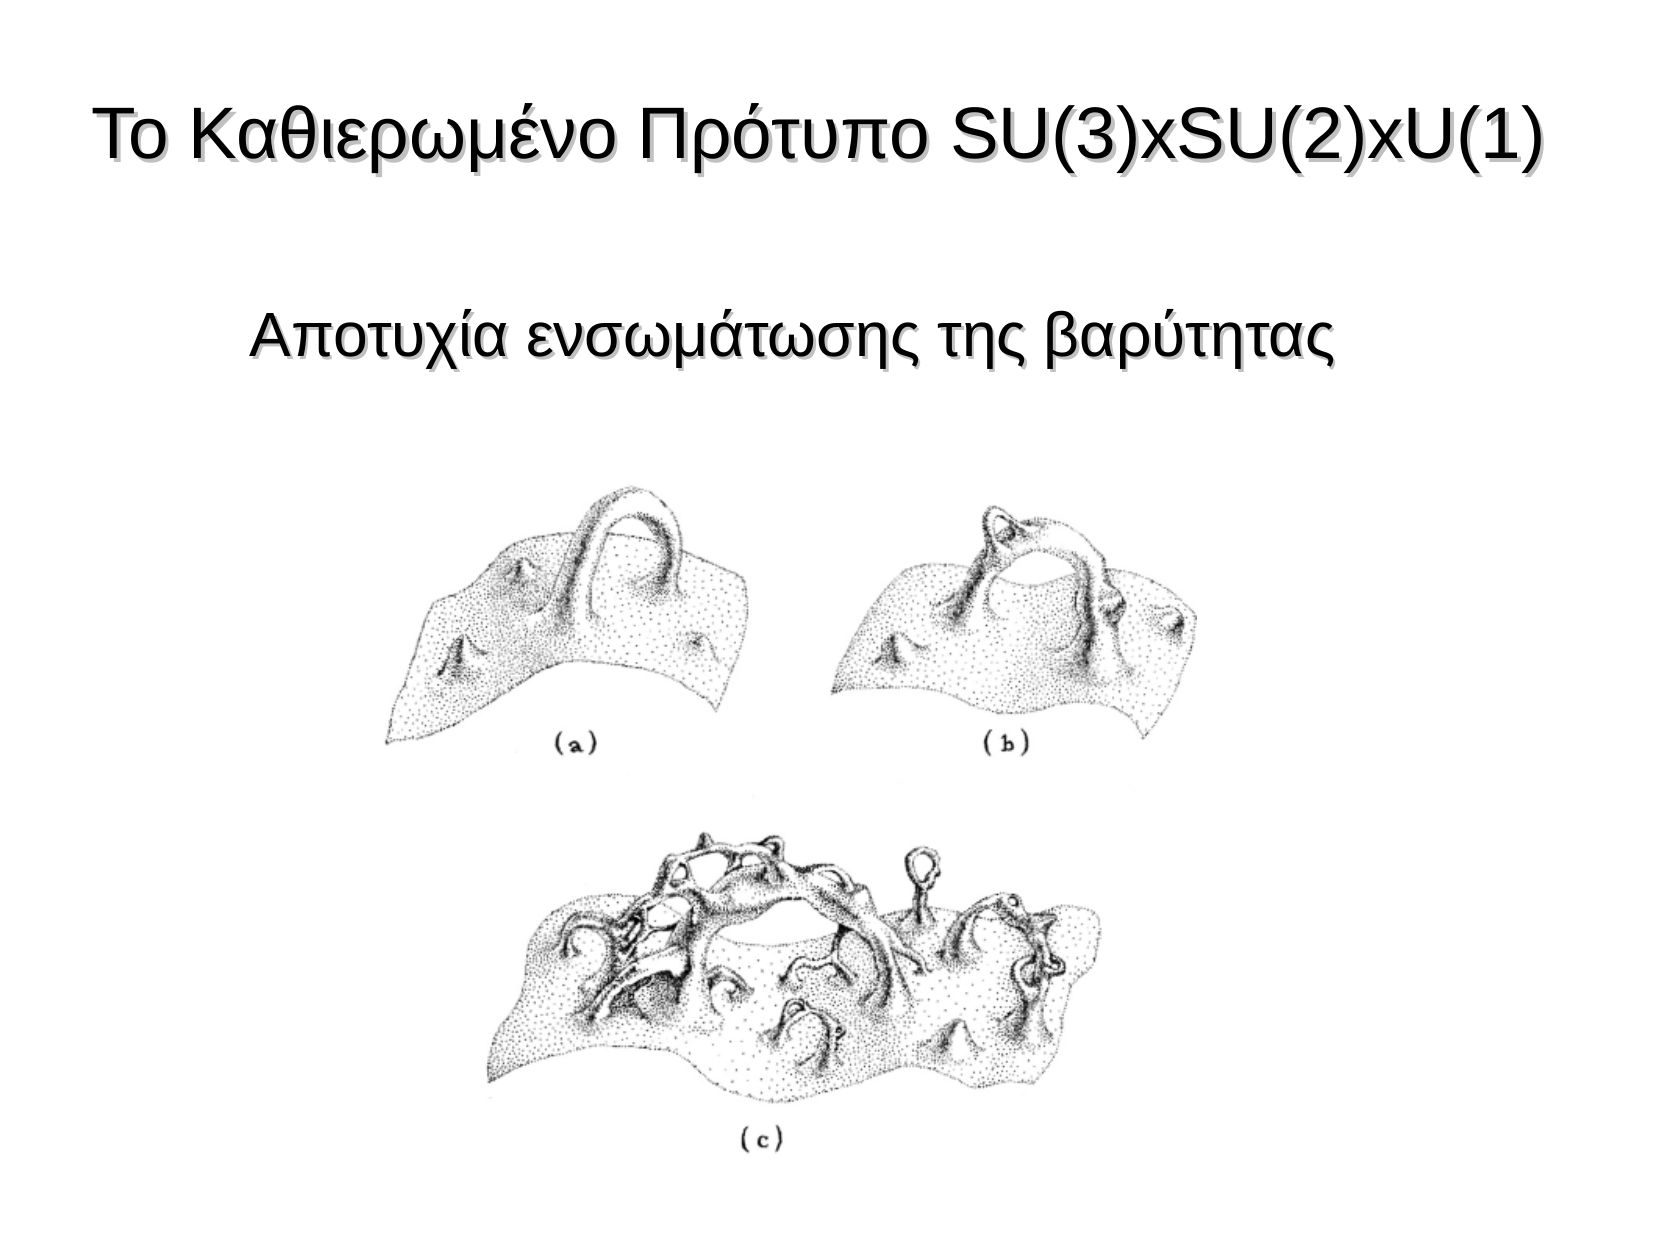

Το Καθιερωμένο Πρότυπο SU(3)xSU(2)xU(1)
# Αποτυχία ενσωμάτωσης της βαρύτητας